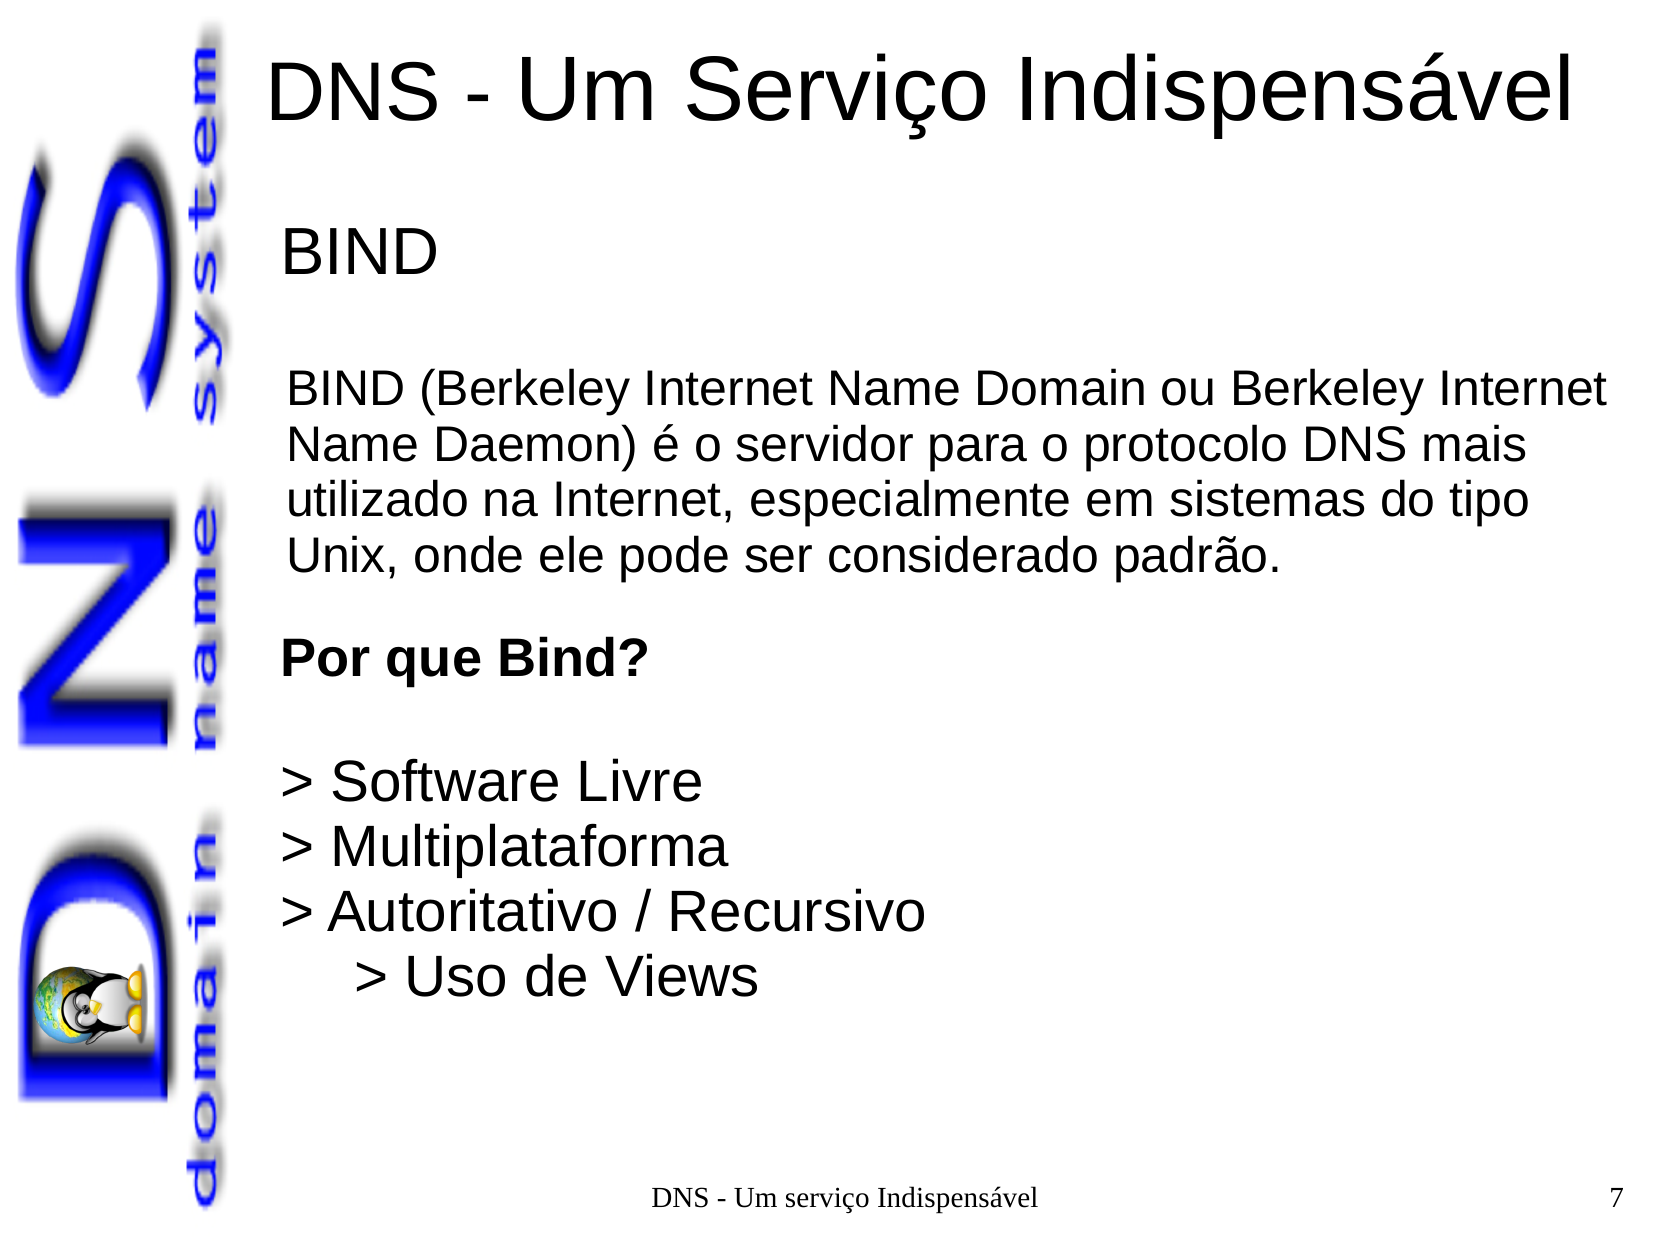

# DNS - Um Serviço Indispensável
BIND
BIND (Berkeley Internet Name Domain ou Berkeley Internet Name Daemon) é o servidor para o protocolo DNS mais utilizado na Internet, especialmente em sistemas do tipo Unix, onde ele pode ser considerado padrão.
Por que Bind?
> Software Livre
> Multiplataforma
> Autoritativo / Recursivo
	> Uso de Views
DNS - Um serviço Indispensável
7